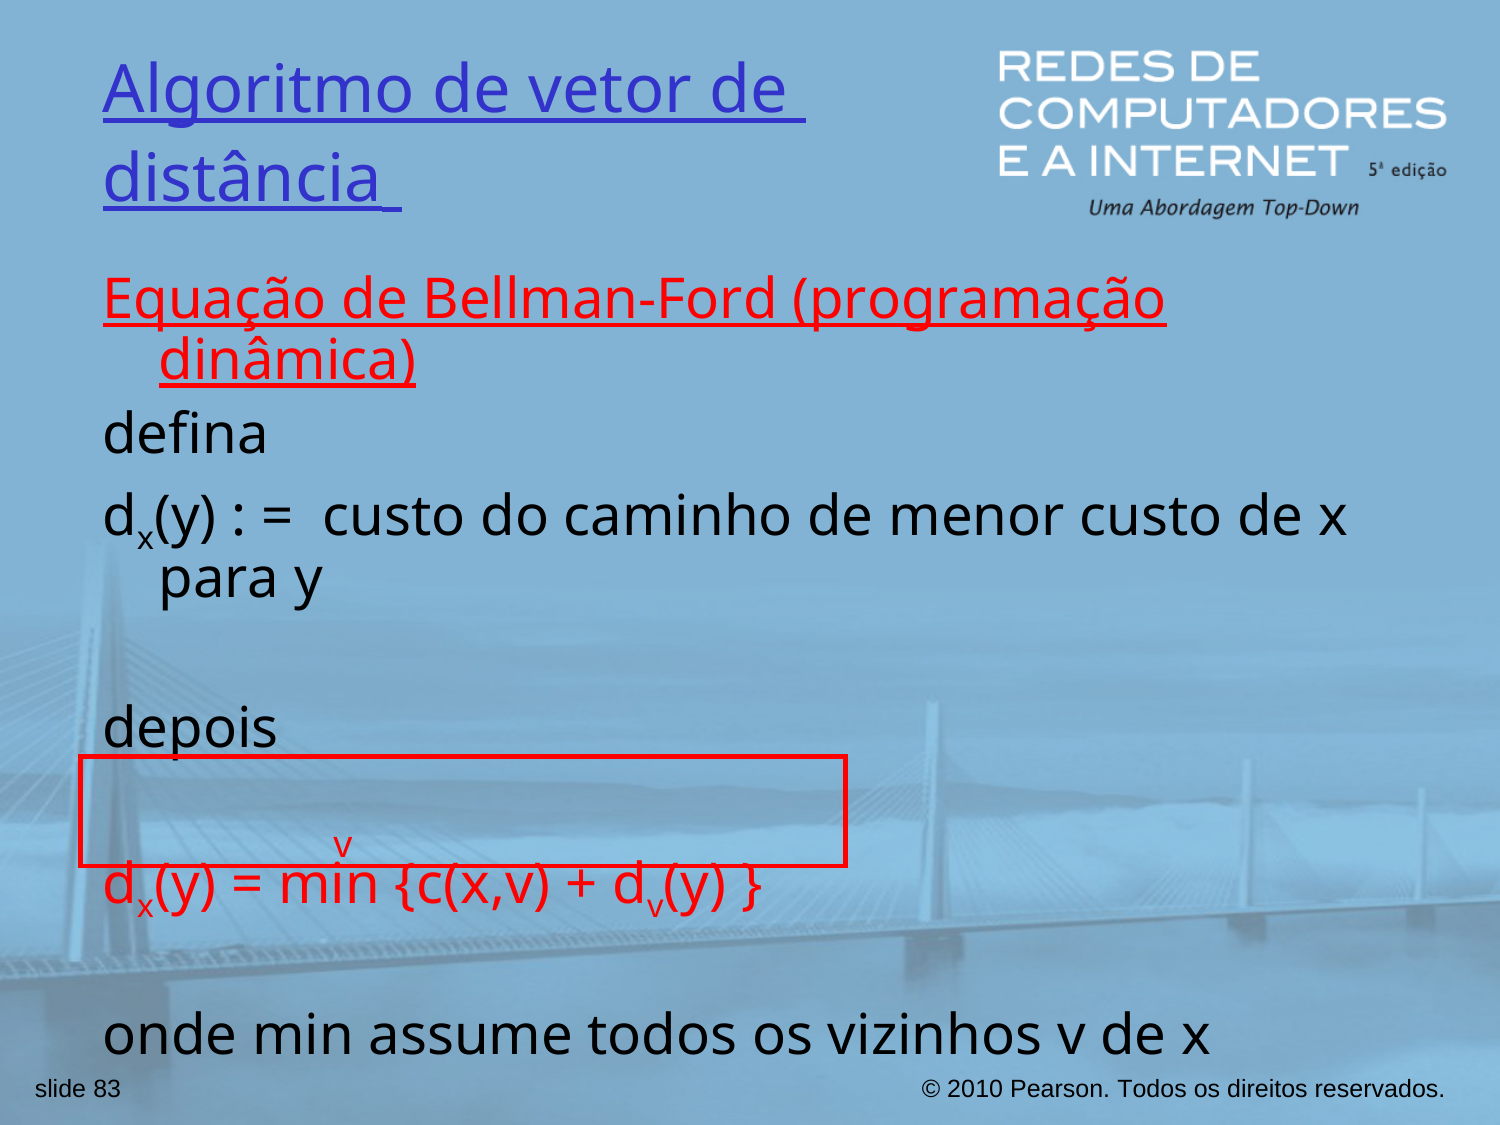

# Algoritmo de vetor de distância
Equação de Bellman-Ford (programação dinâmica)
defina
dx(y) : = custo do caminho de menor custo de x para y
depois
dx(y) = min {c(x,v) + dv(y) }
onde min assume todos os vizinhos v de x
v